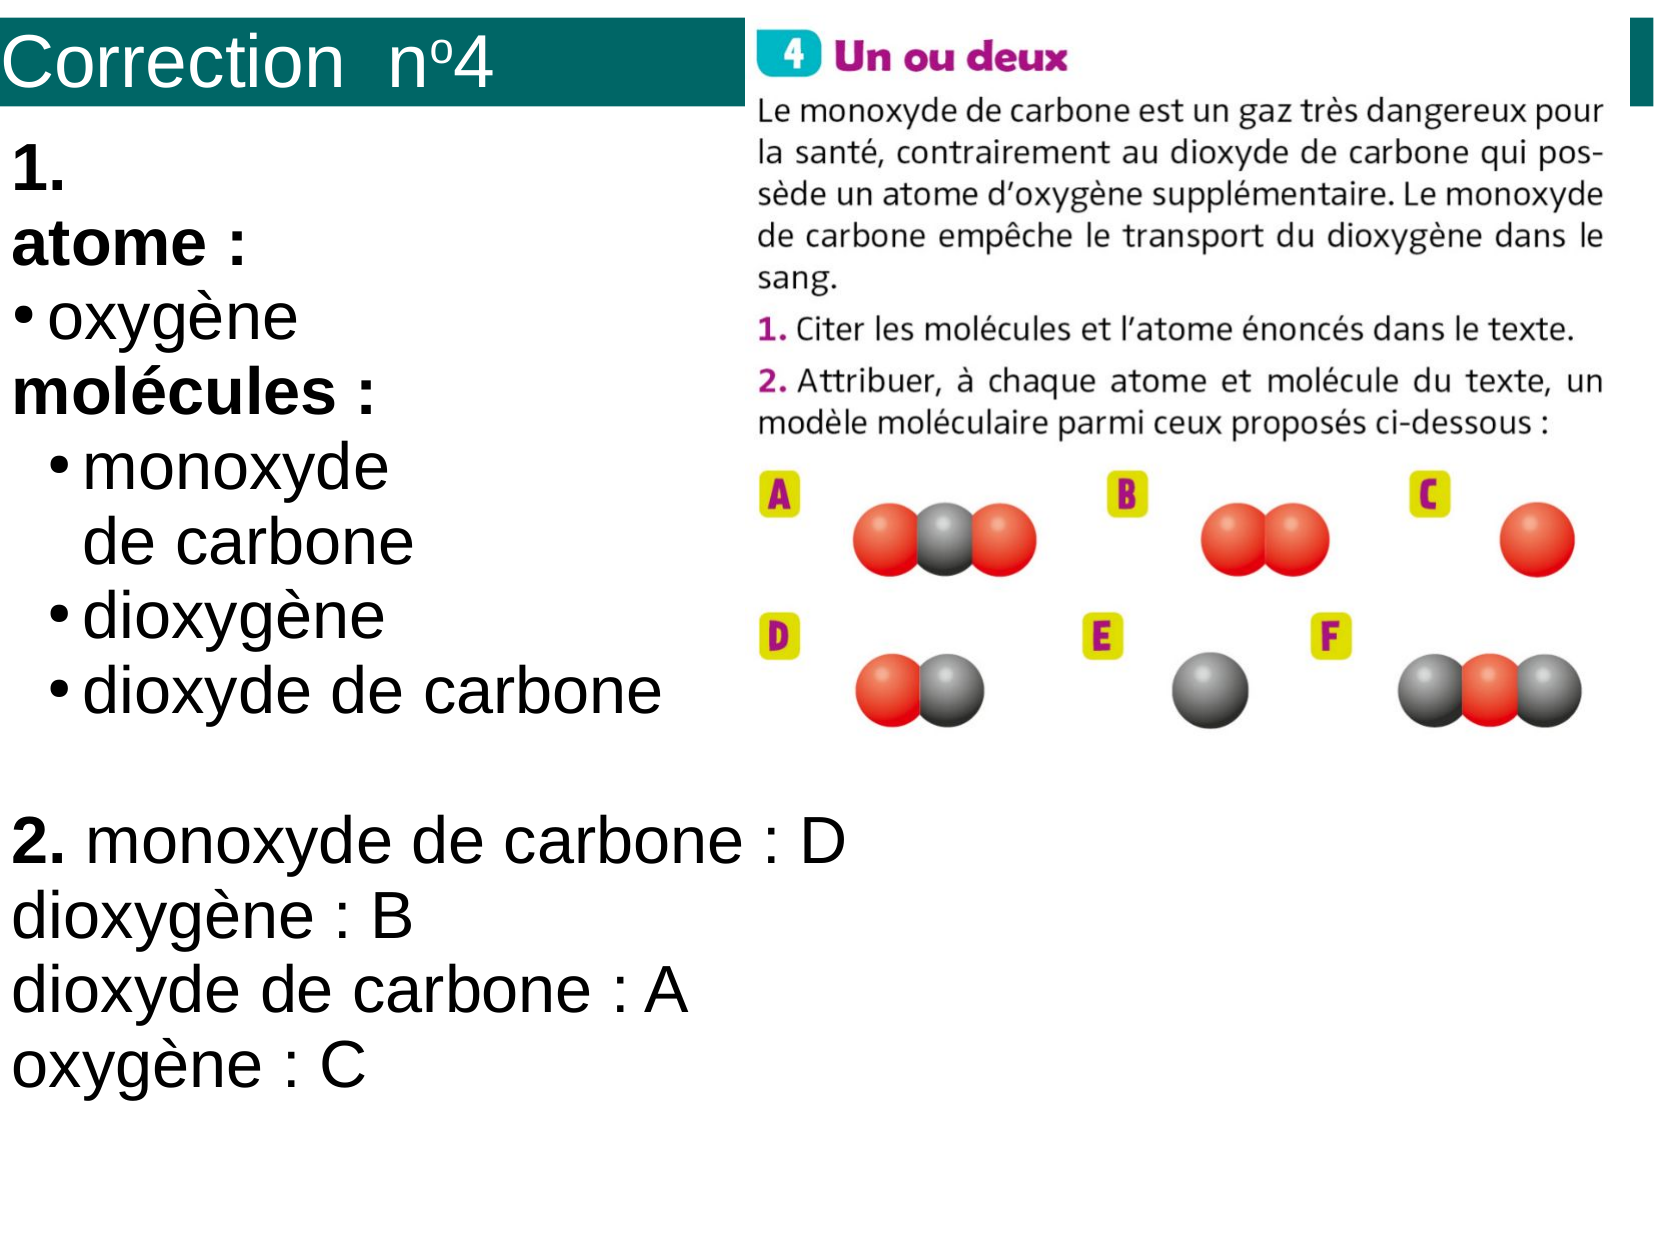

# Correction no4
1.
atome :
oxygène
molécules :
monoxyde
de carbone
dioxygène
dioxyde de carbone
2. monoxyde de carbone : D
dioxygène : B
dioxyde de carbone : A
oxygène : C